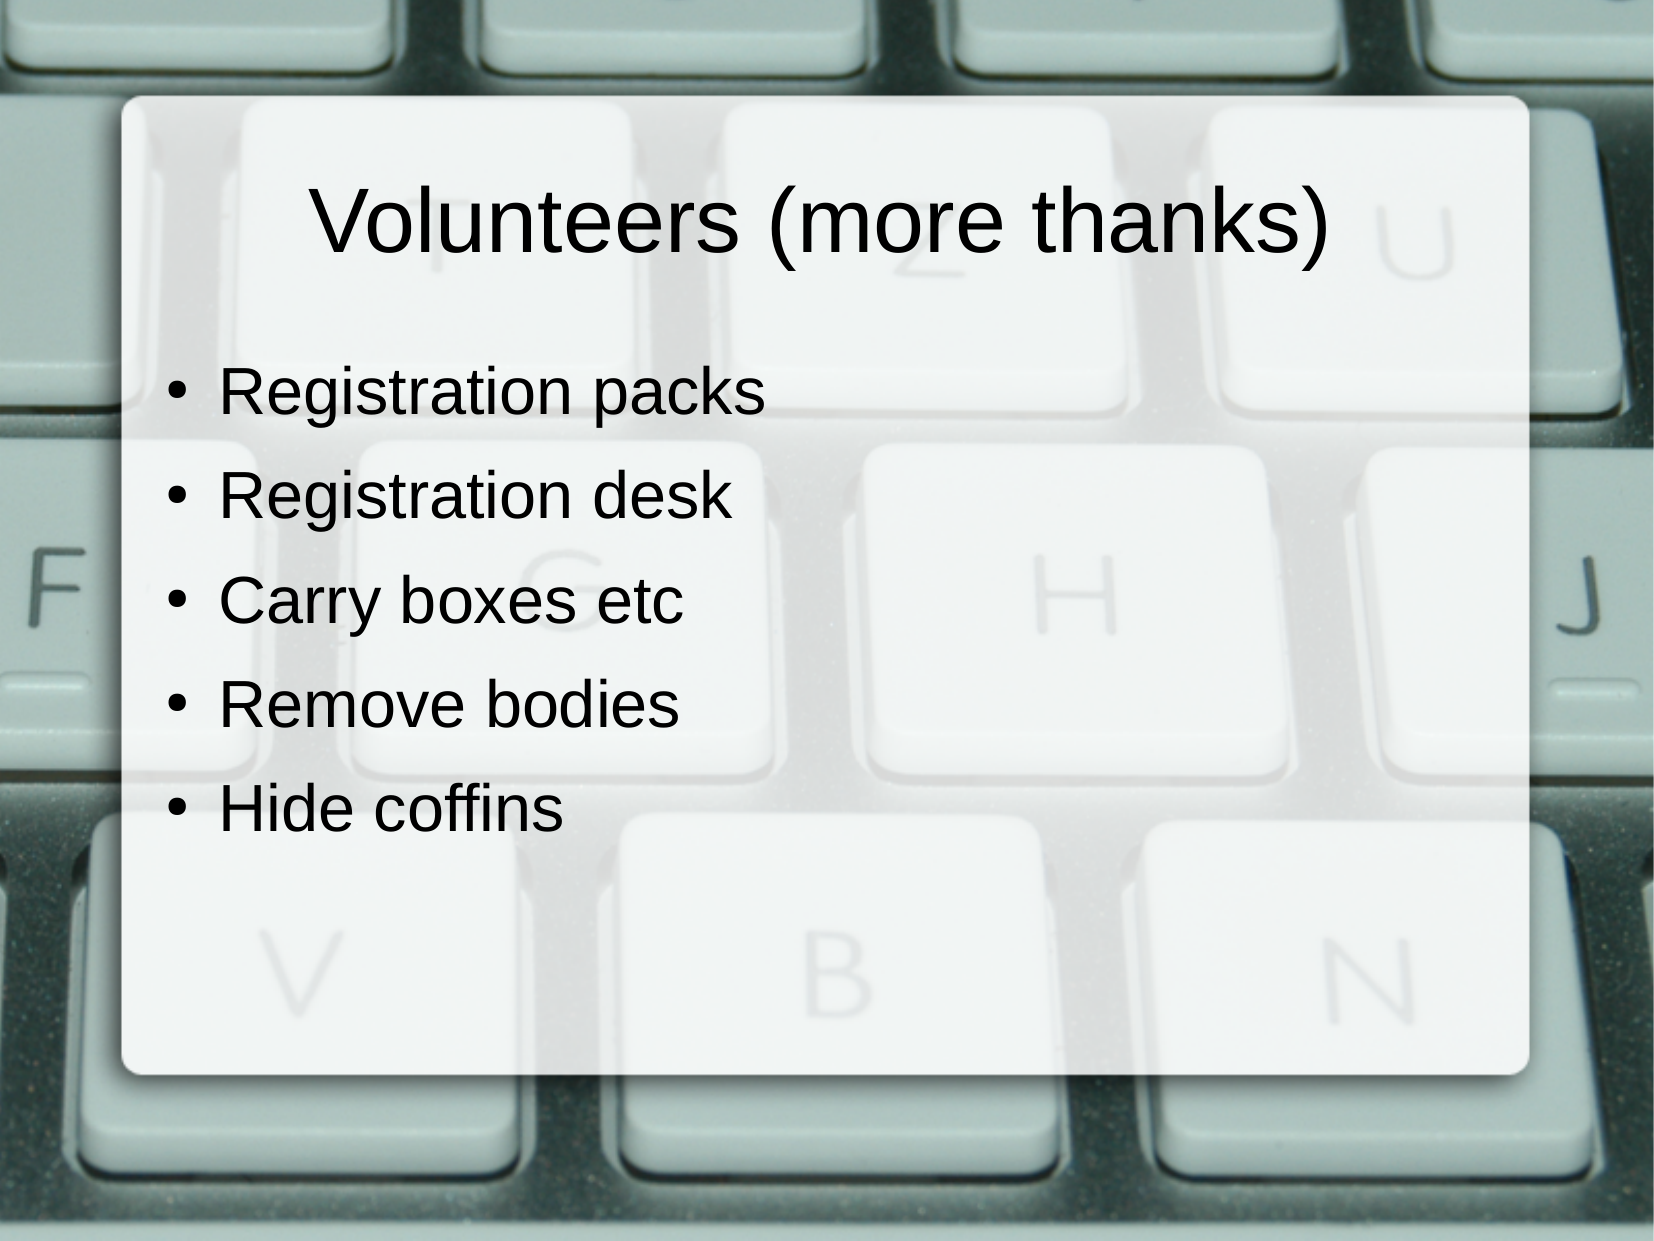

# Volunteers (more thanks)
Registration packs
Registration desk
Carry boxes etc
Remove bodies
Hide coffins